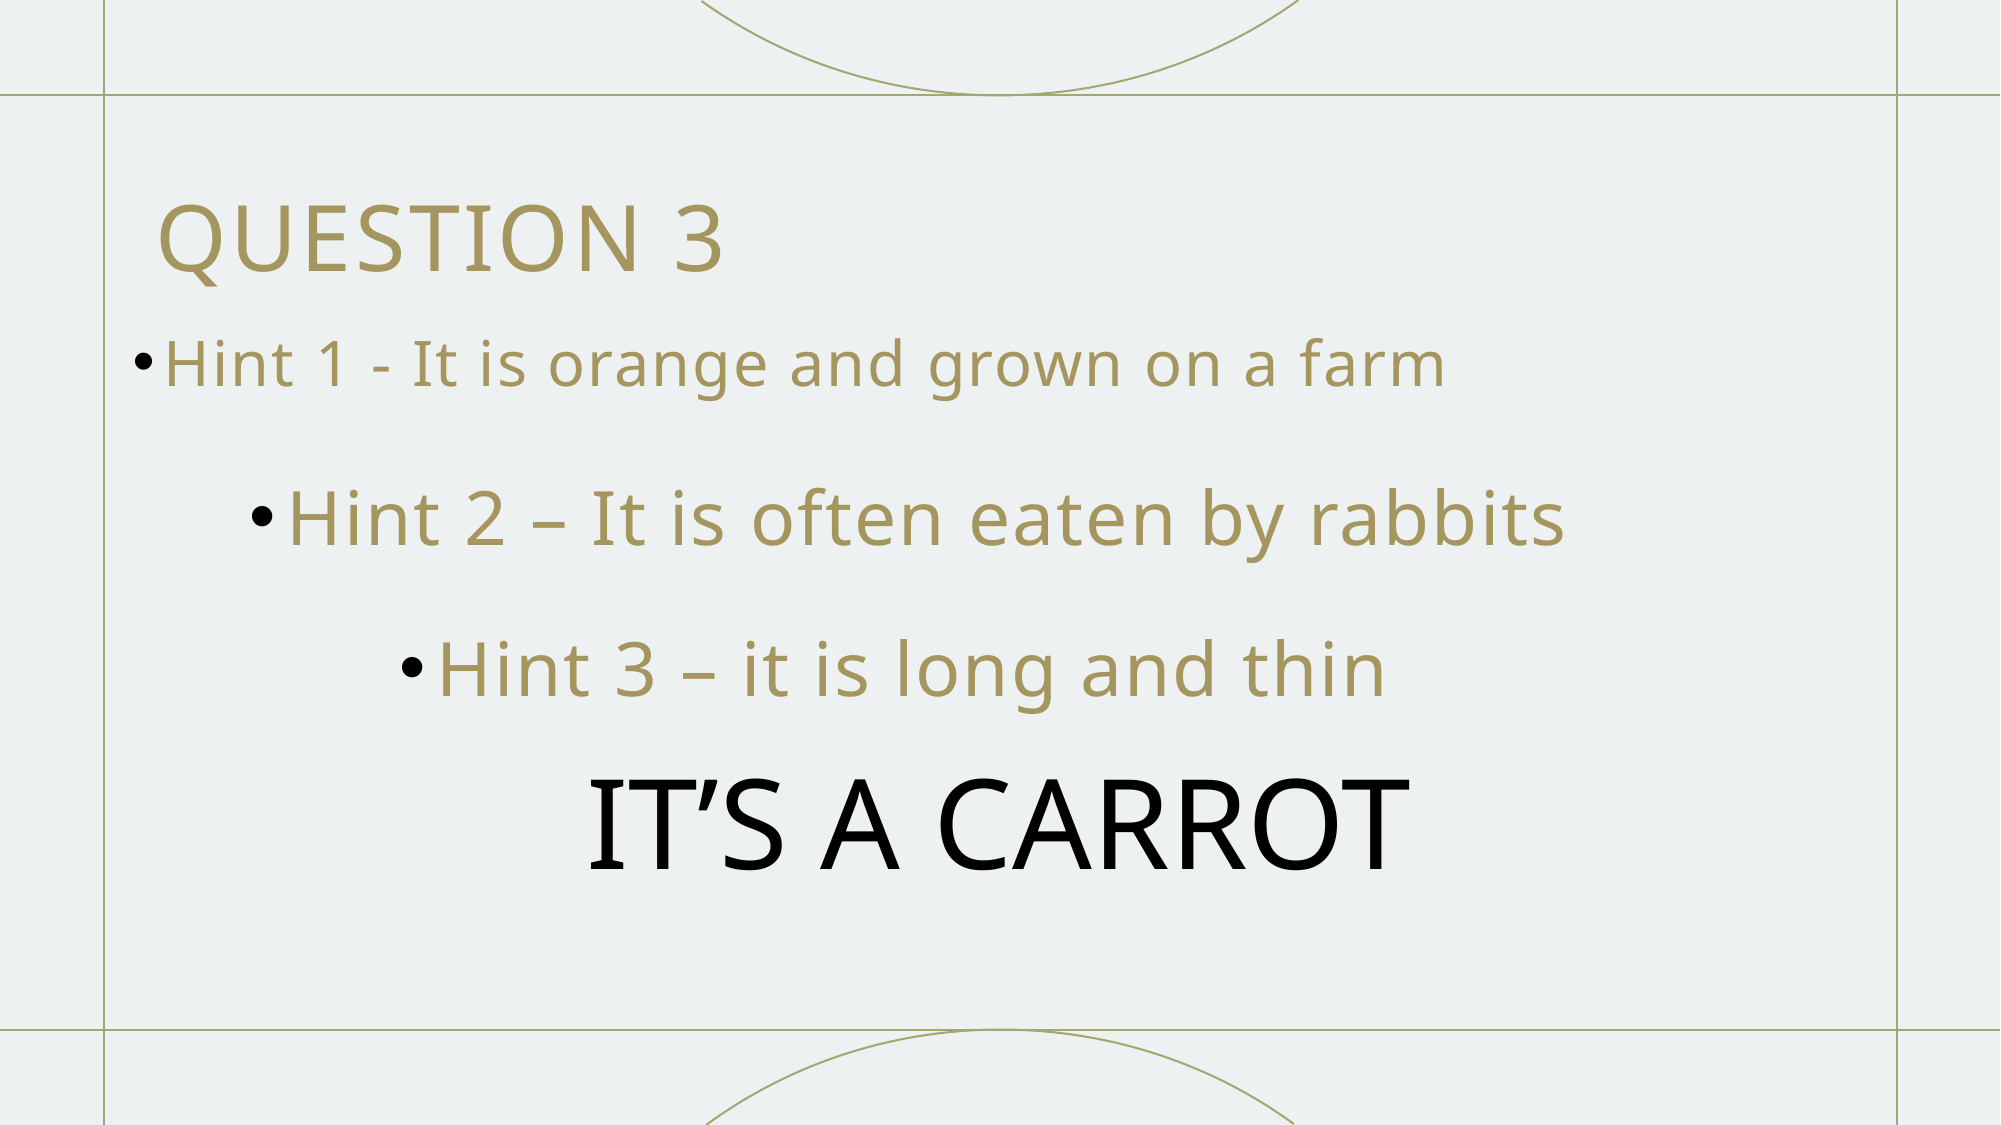

# QUESTION 3
Hint 1 - It is orange and grown on a farm
Hint 2 – It is often eaten by rabbits
Hint 3 – it is long and thin
IT’S A CARROT